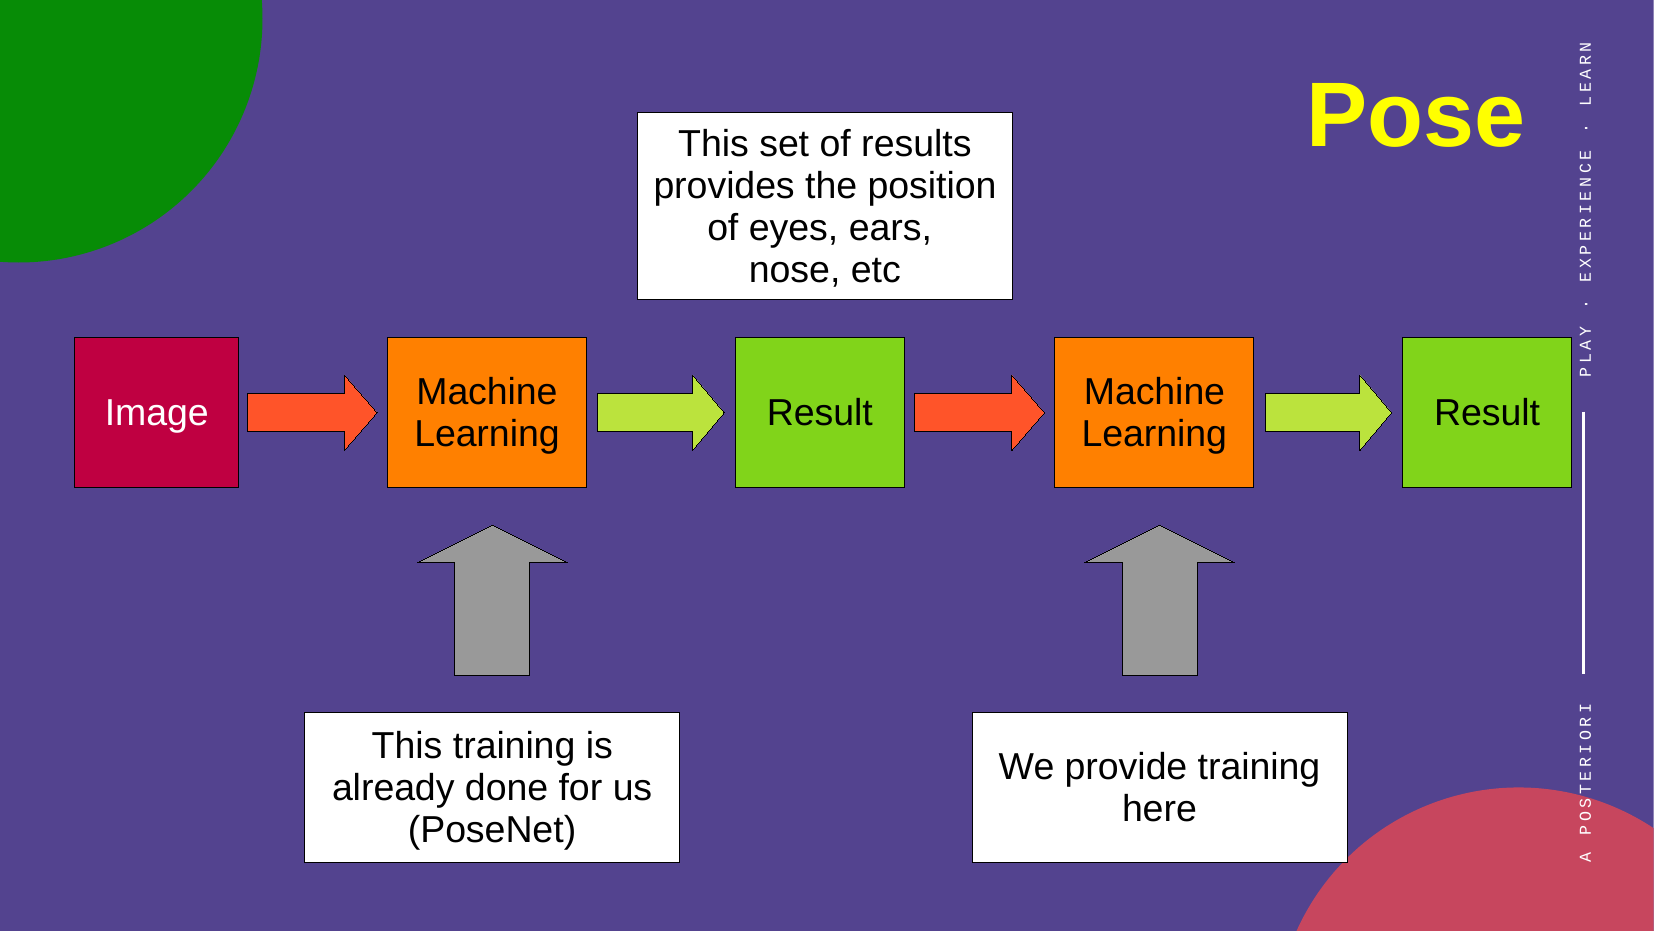

# Pose
This set of results
provides the position
of eyes, ears,
nose, etc
Image
Machine
Learning
Result
Machine
Learning
Result
We provide training
here
This training is
already done for us
(PoseNet)